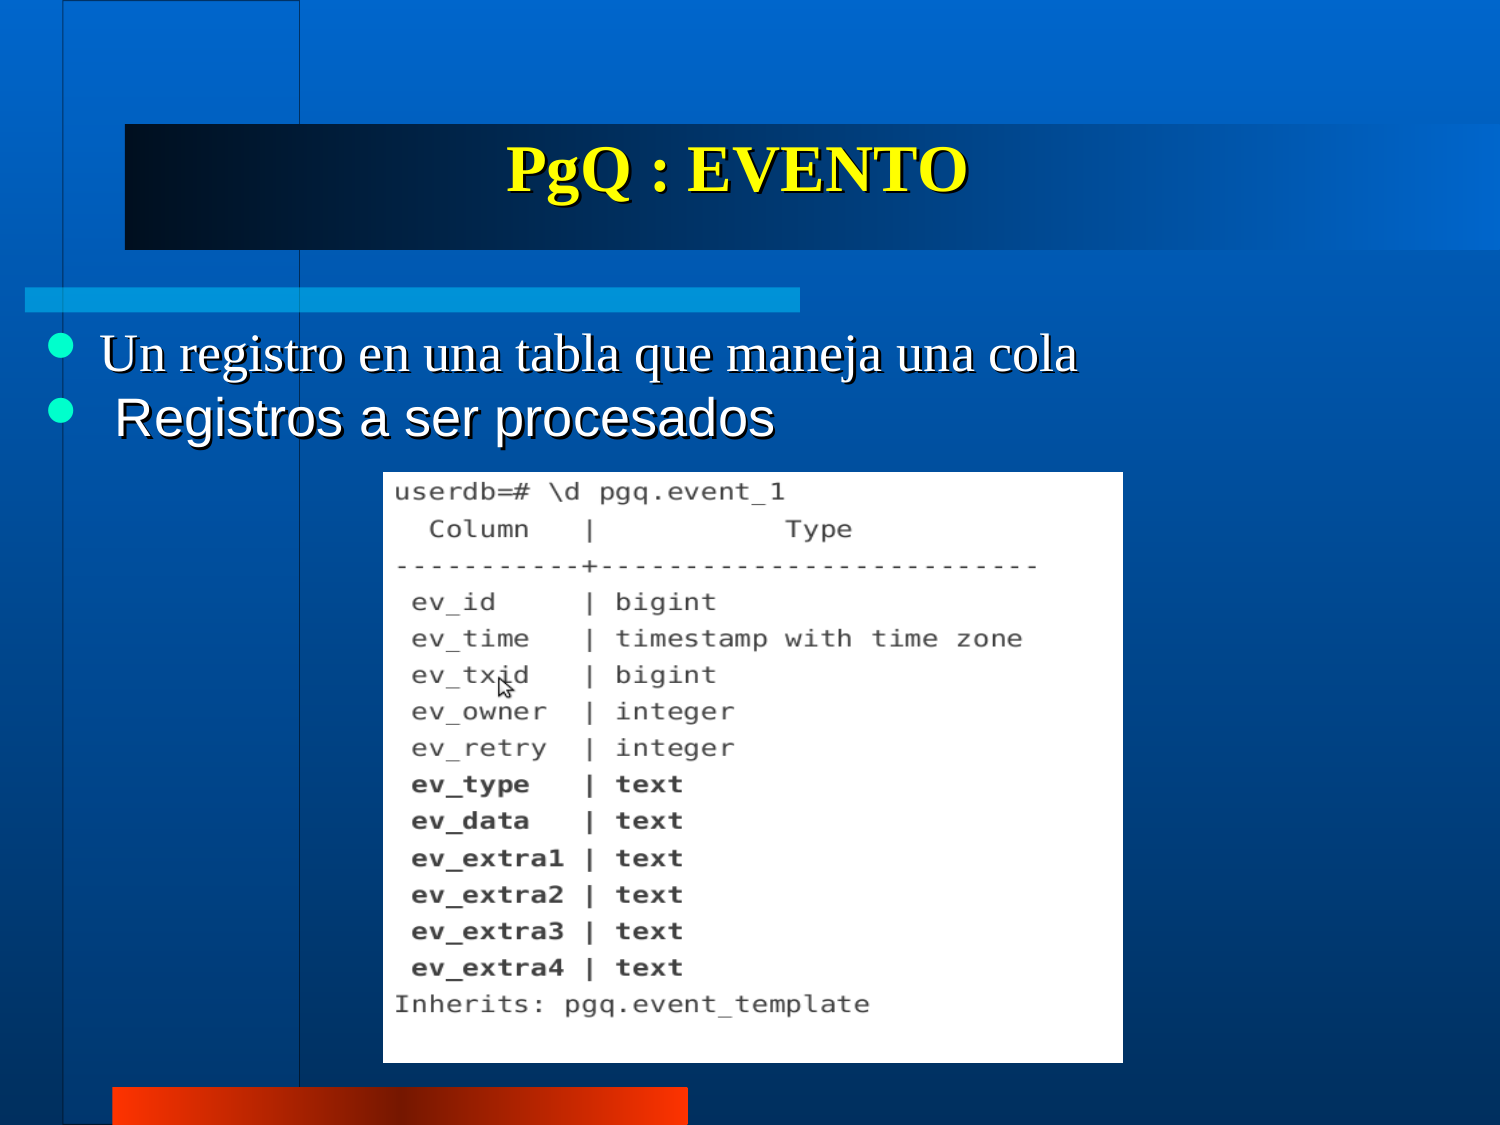

# PgQ : EVENTO
Un registro en una tabla que maneja una cola
 Registros a ser procesados